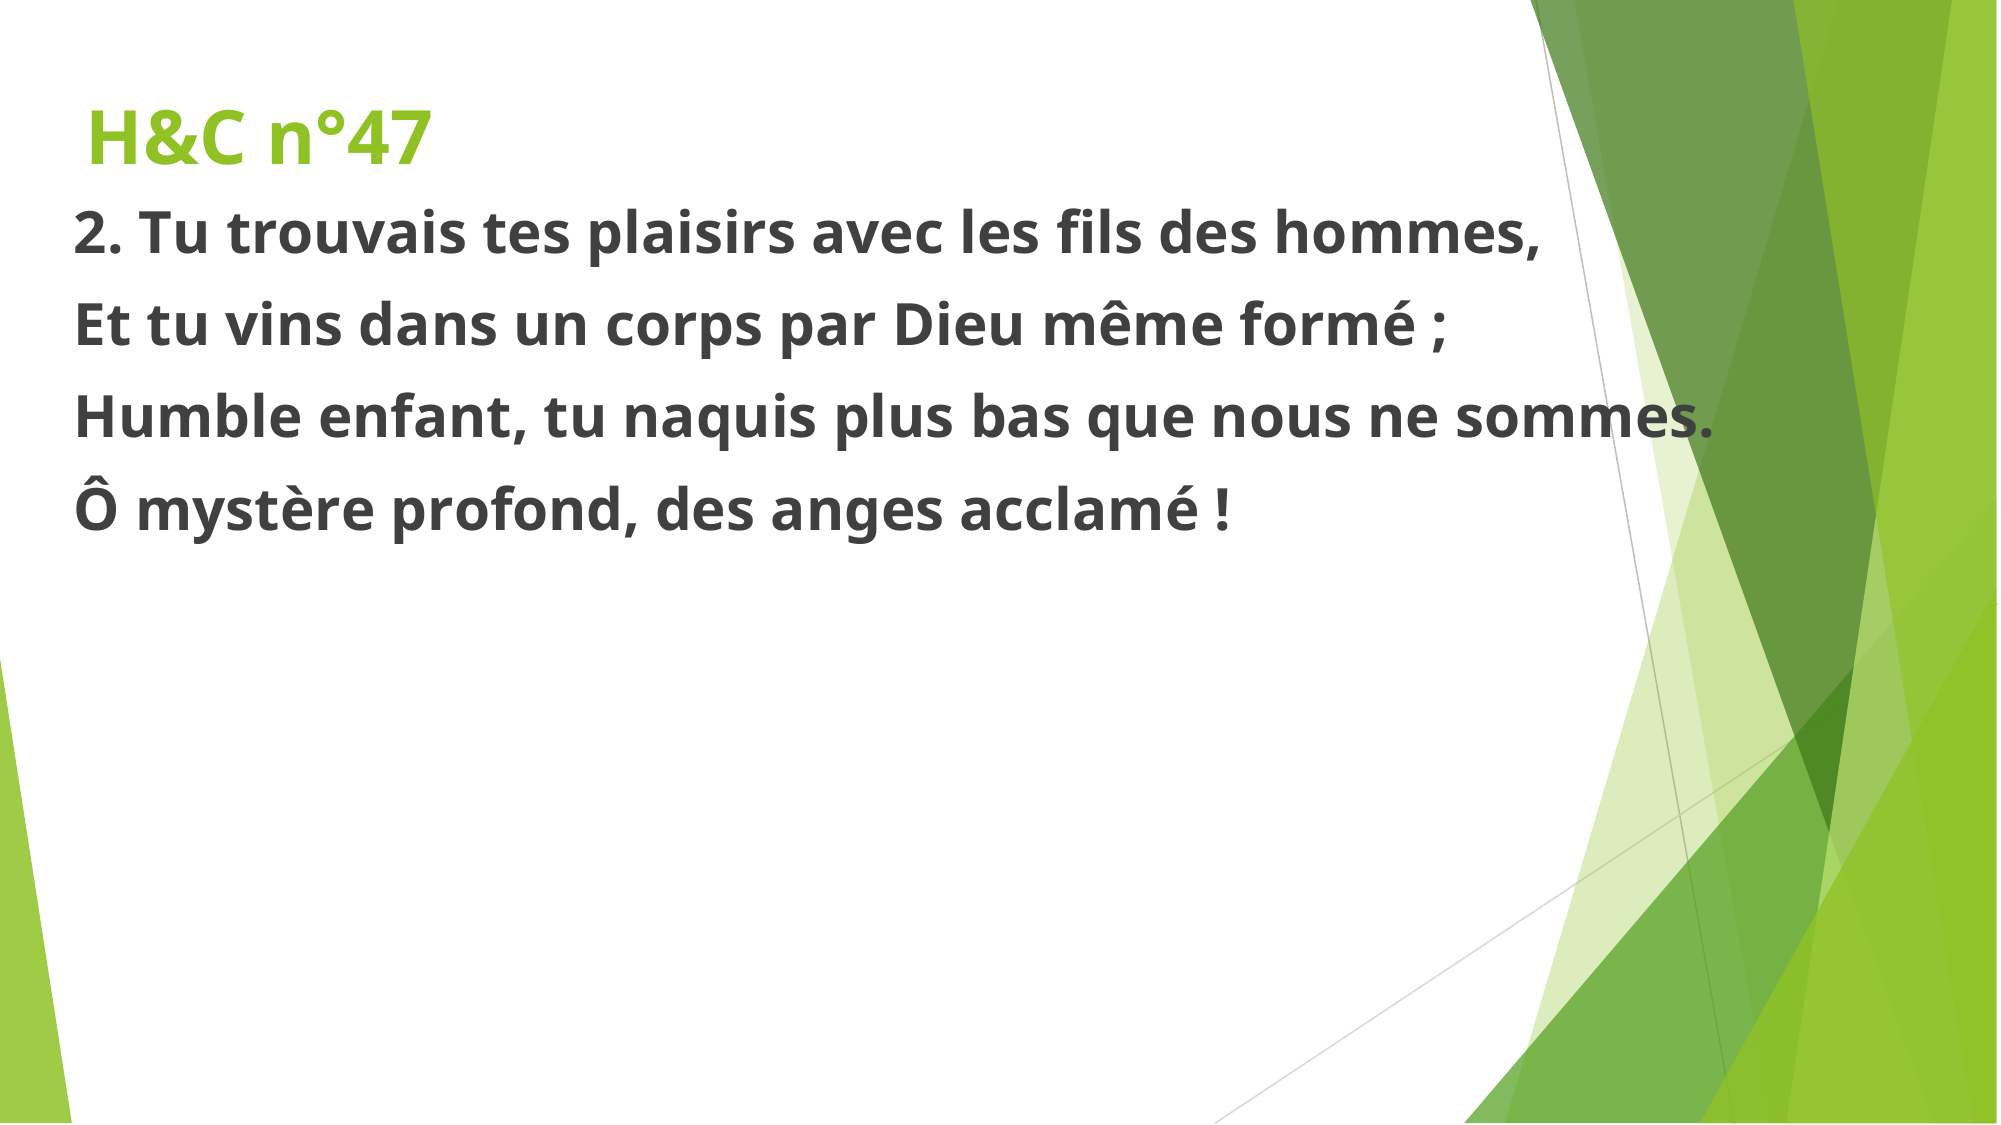

H&C n°47
2. Tu trouvais tes plaisirs avec les fils des hommes,
Et tu vins dans un corps par Dieu même formé ;
Humble enfant, tu naquis plus bas que nous ne sommes.
Ô mystère profond, des anges acclamé !